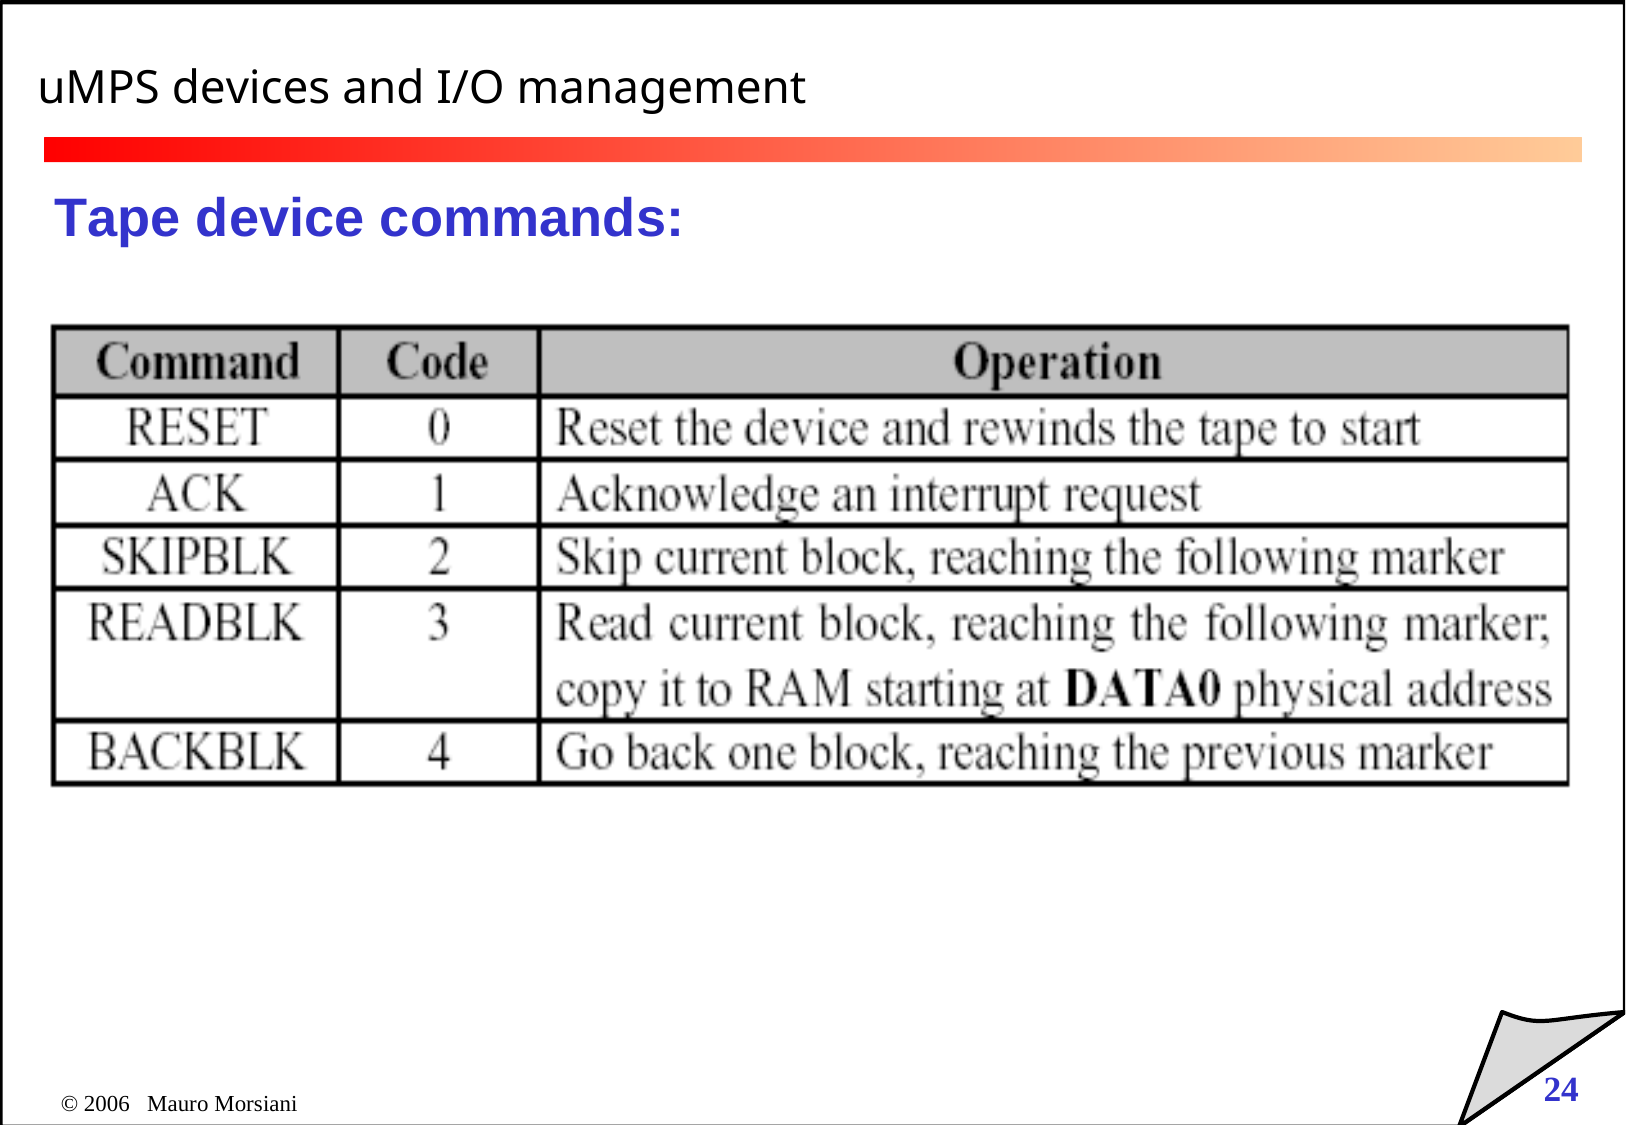

# uMPS devices and I/O management
Tape device commands: